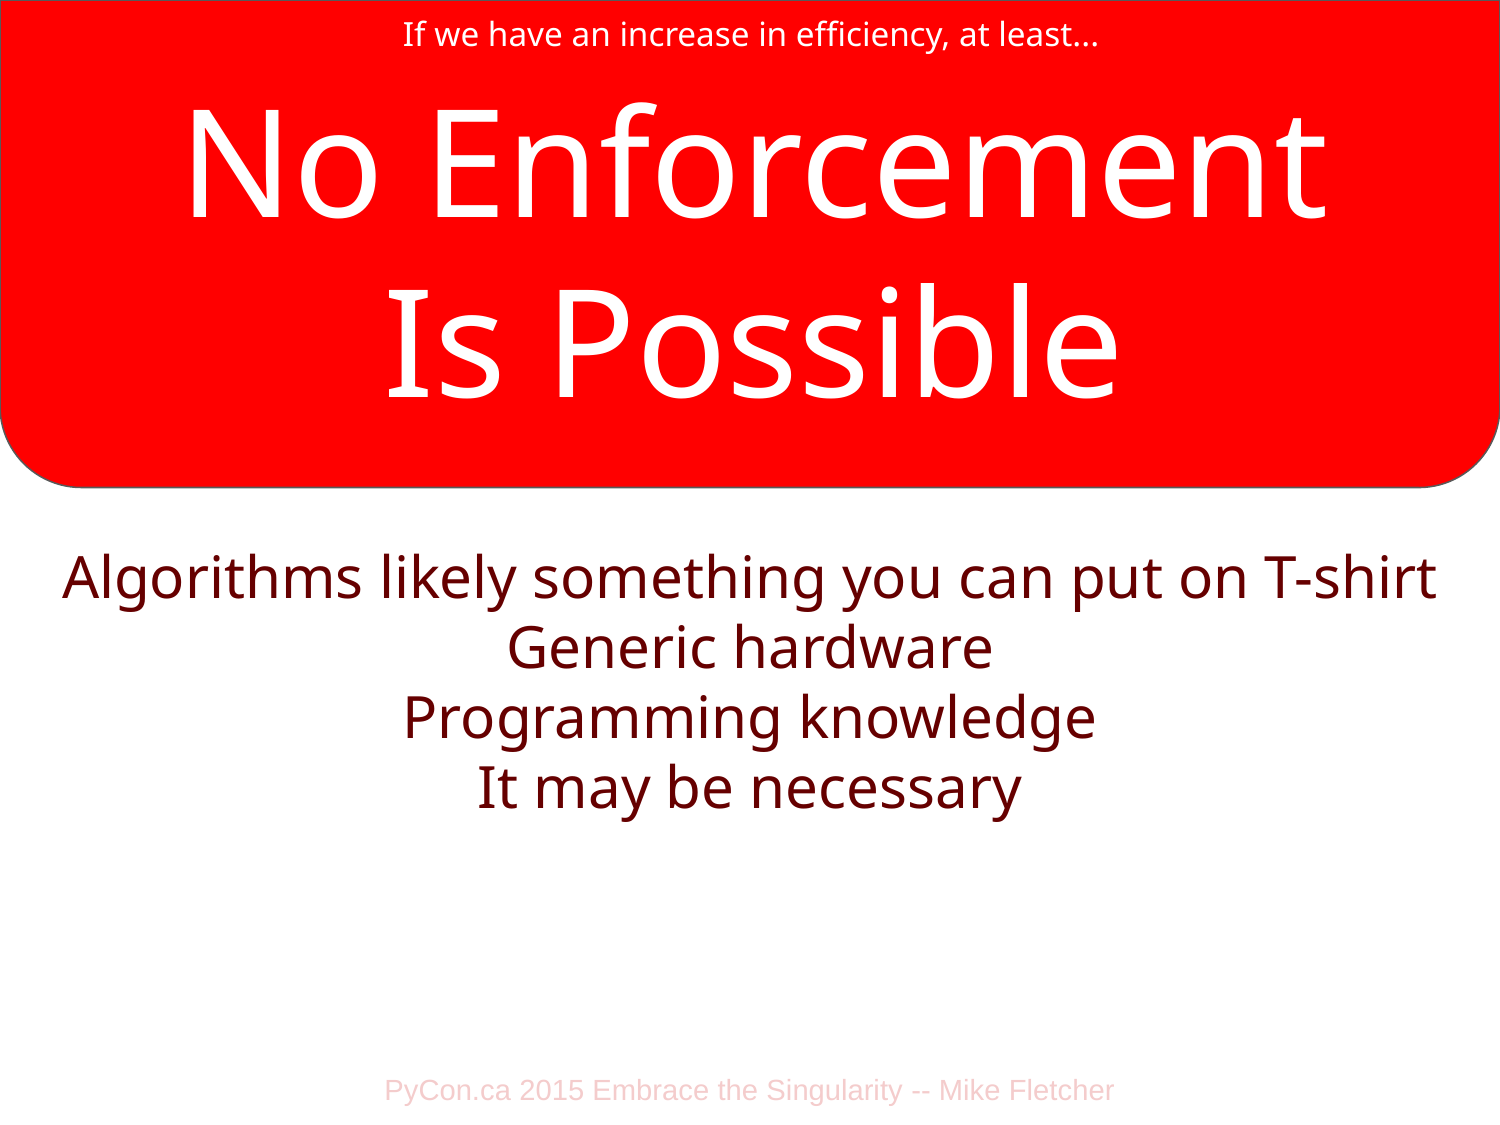

If we have an increase in efficiency, at least...
# No Enforcement Is Possible
Algorithms likely something you can put on T-shirt
Generic hardware
Programming knowledge
It may be necessary